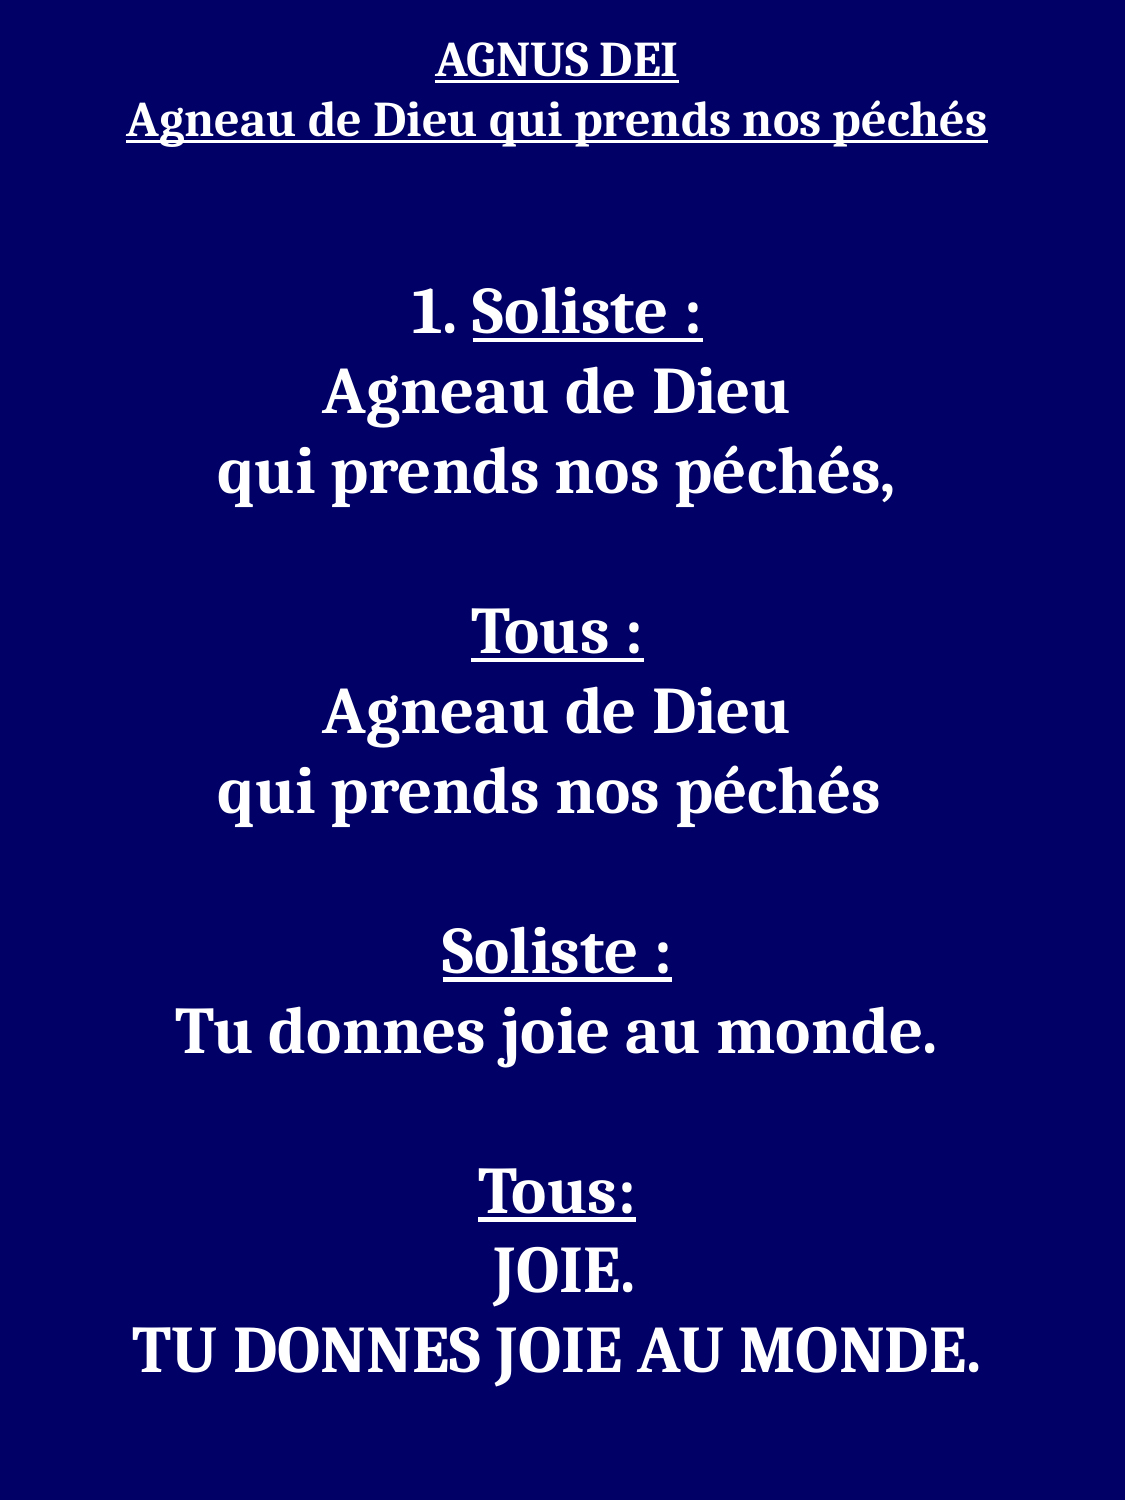

AGNUS DEI
Agneau de Dieu qui prends nos péchés
1. Soliste :
Agneau de Dieu
qui prends nos péchés,
Tous :
Agneau de Dieu
qui prends nos péchés
Soliste :
Tu donnes joie au monde.
Tous:
 JOIE.
TU DONNES JOIE AU MONDE.
.